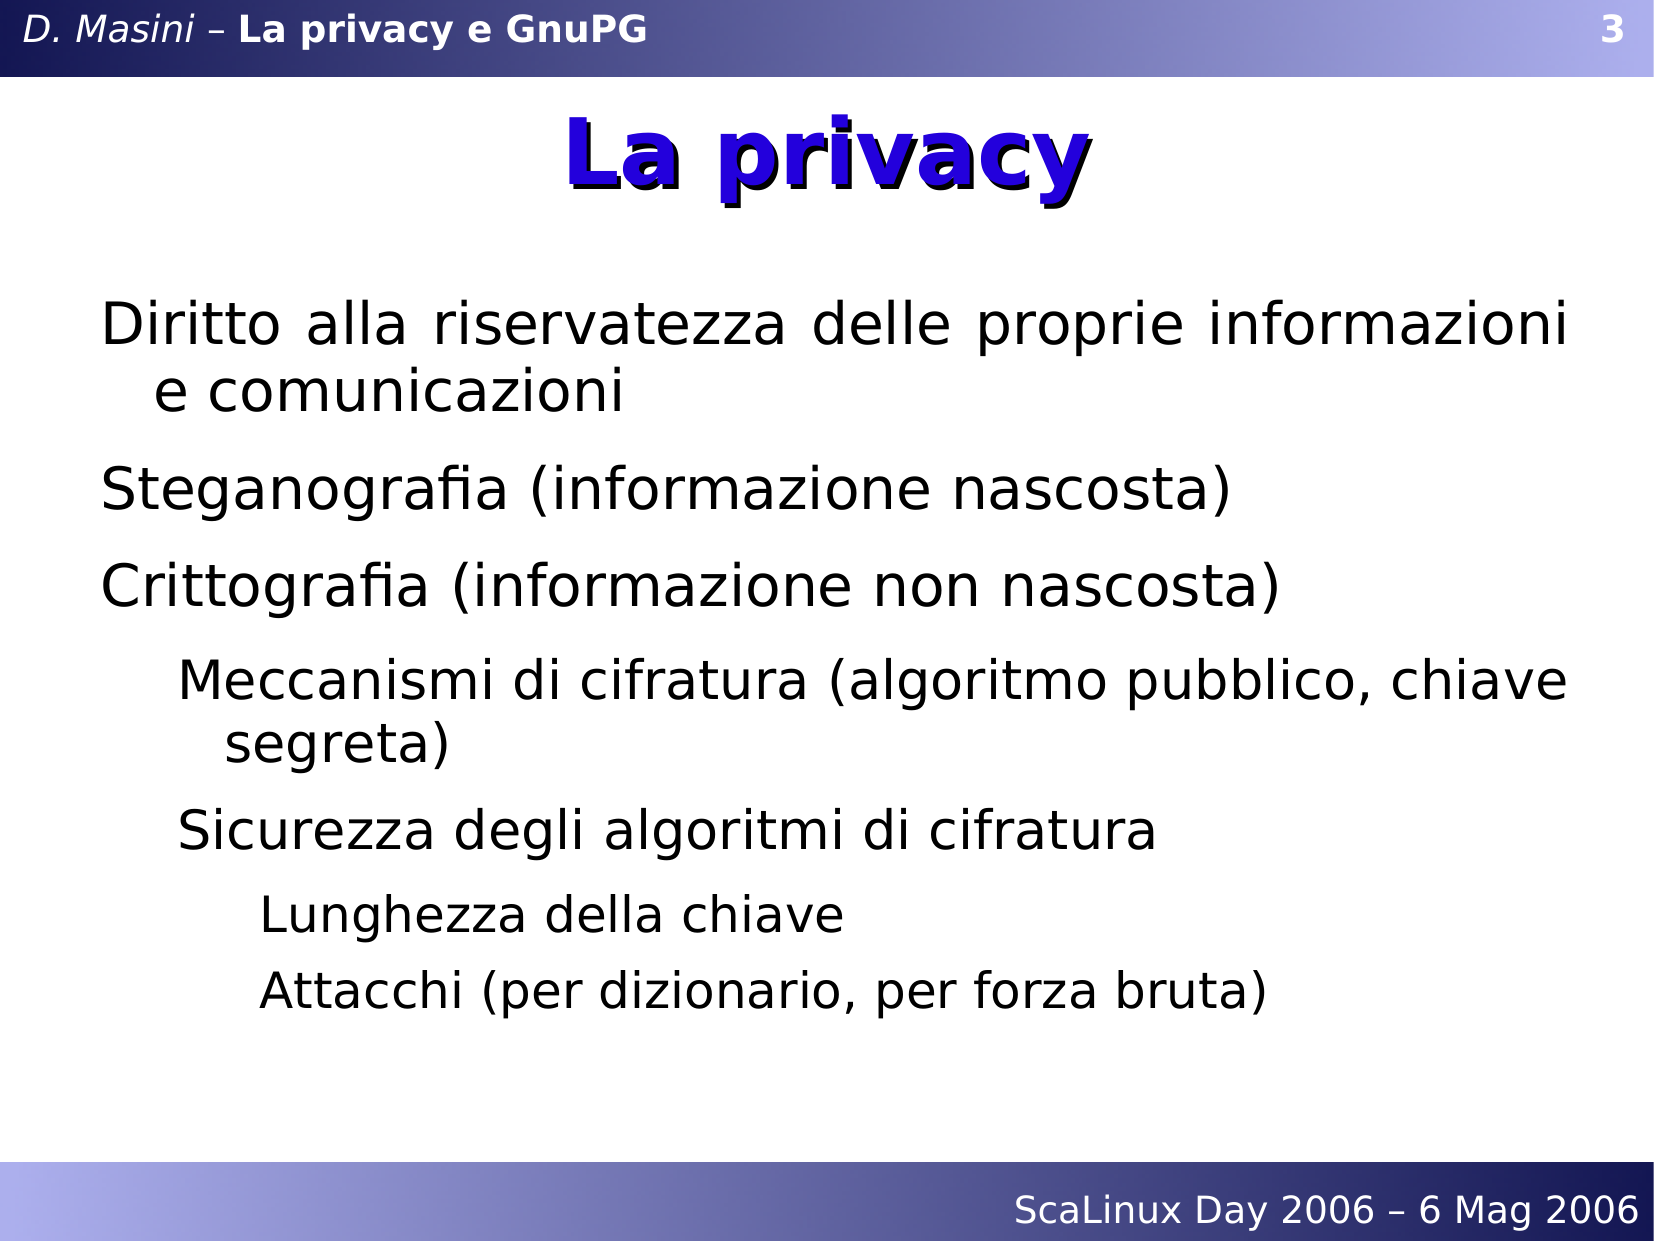

D. Masini – La privacy e GnuPG
# La privacy
Diritto alla riservatezza delle proprie informazioni e comunicazioni
Steganografia (informazione nascosta)
Crittografia (informazione non nascosta)
Meccanismi di cifratura (algoritmo pubblico, chiave segreta)
Sicurezza degli algoritmi di cifratura
Lunghezza della chiave
Attacchi (per dizionario, per forza bruta)
ScaLinux Day 2006 – 6 Mag 2006